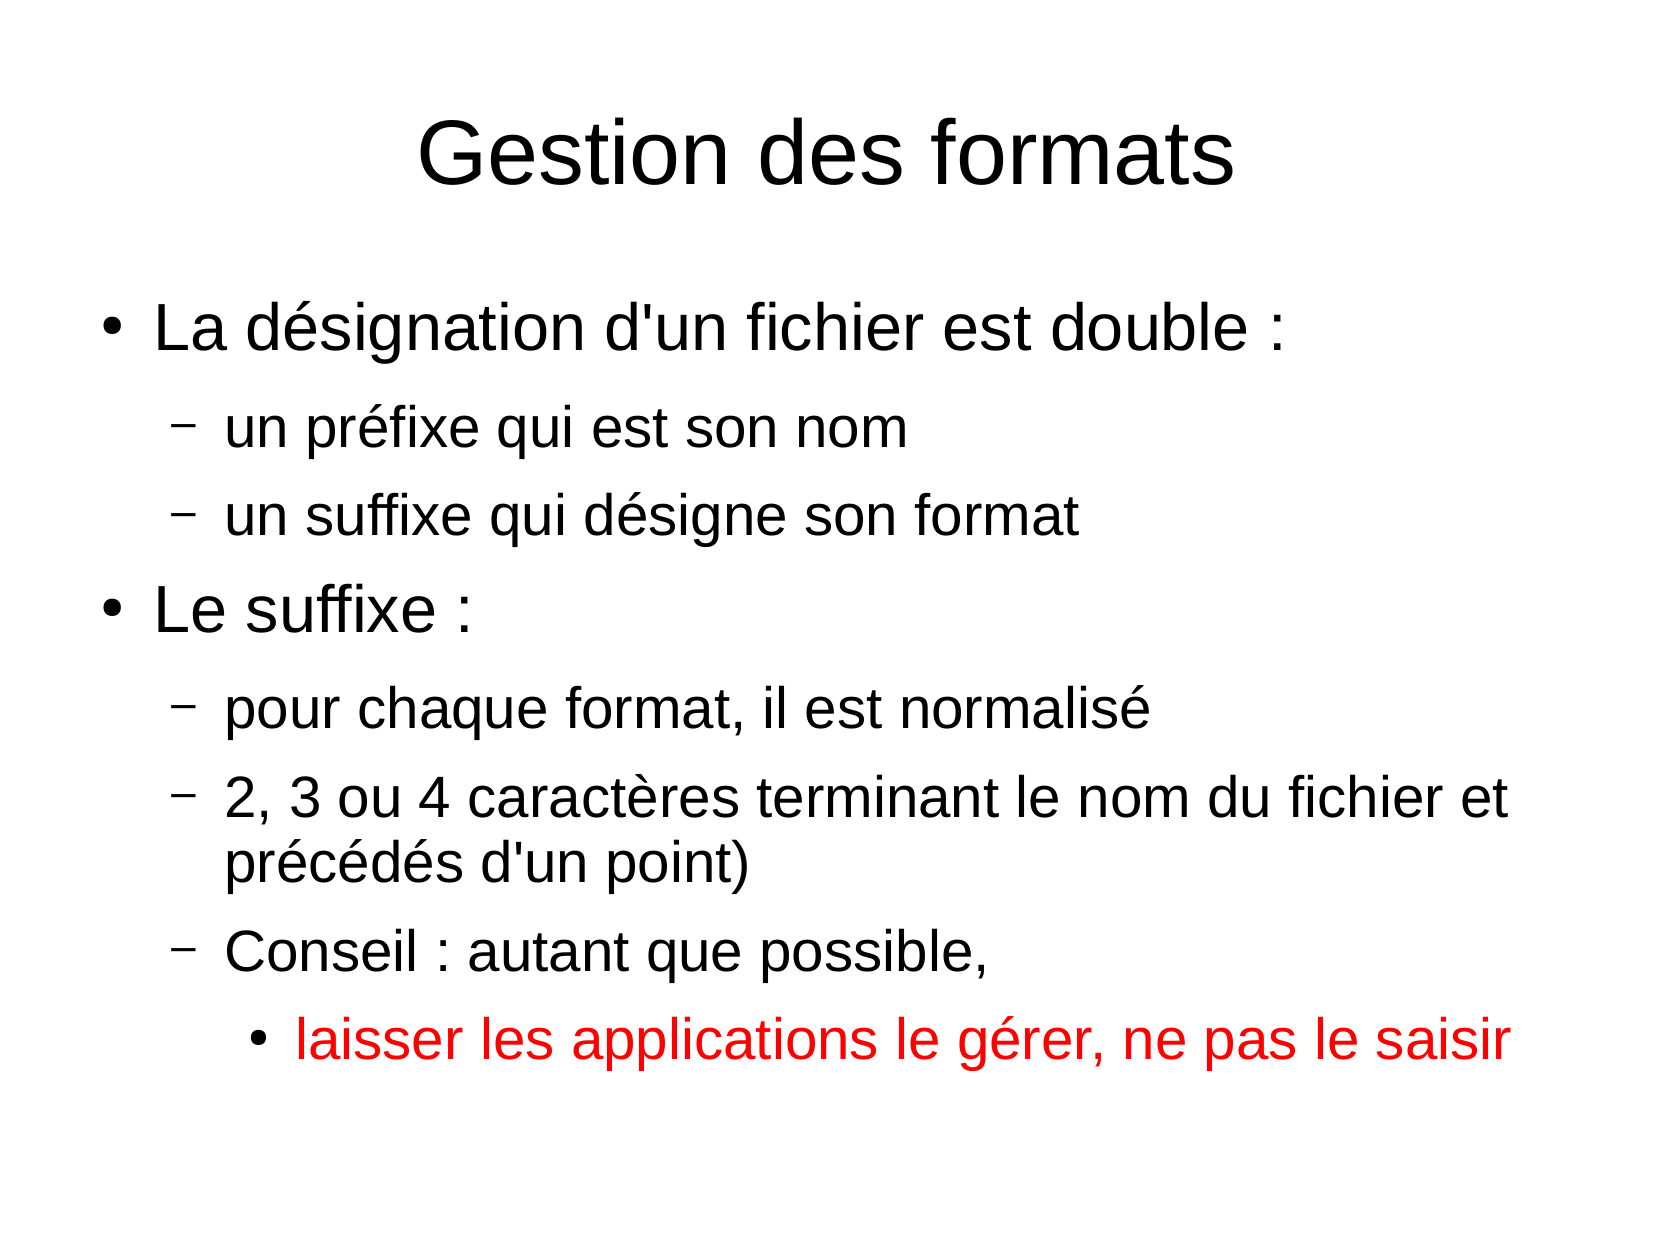

# Gestion des formats
La désignation d'un fichier est double :
un préfixe qui est son nom
un suffixe qui désigne son format
Le suffixe :
pour chaque format, il est normalisé
2, 3 ou 4 caractères terminant le nom du fichier et précédés d'un point)
Conseil : autant que possible,
laisser les applications le gérer, ne pas le saisir